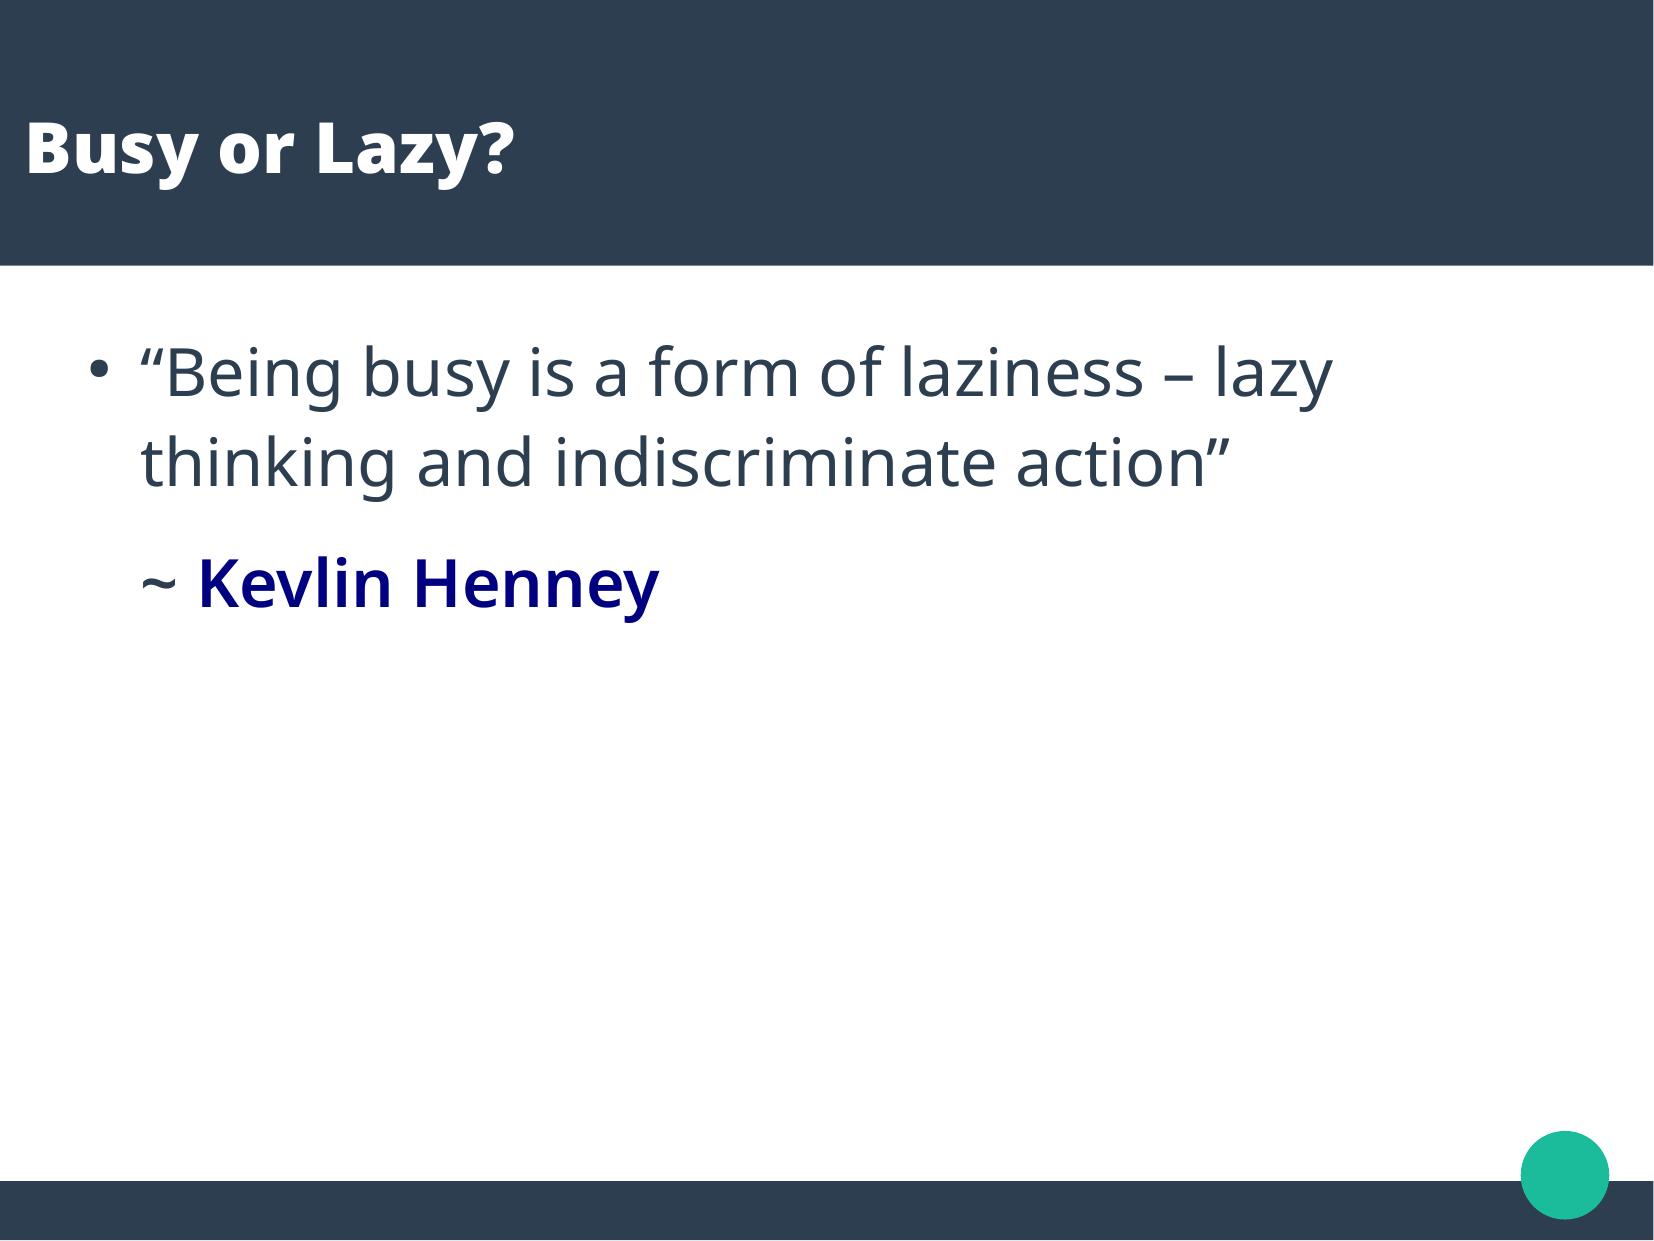

# Busy or Lazy?
“Being busy is a form of laziness – lazy thinking and indiscriminate action”
~ Kevlin Henney